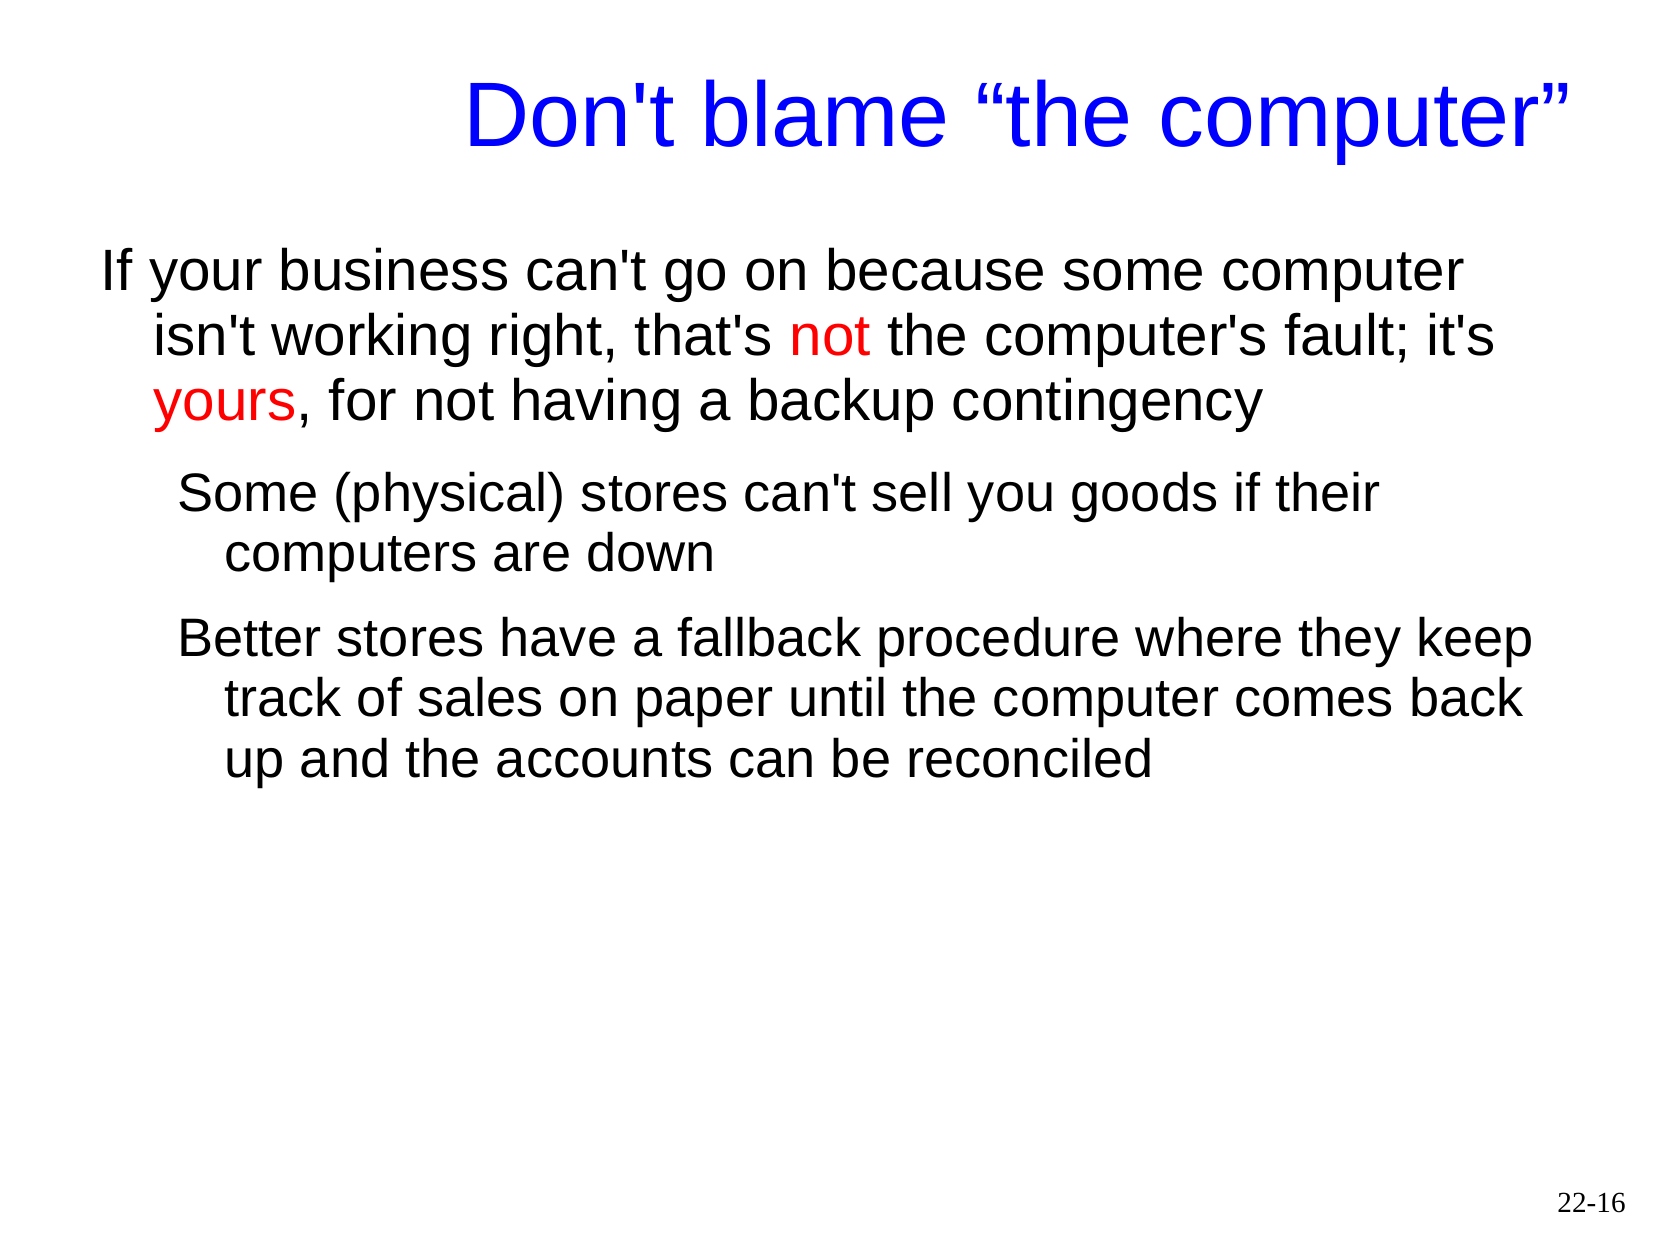

# Don't blame “the computer”
If your business can't go on because some computer isn't working right, that's not the computer's fault; it's yours, for not having a backup contingency
Some (physical) stores can't sell you goods if their computers are down
Better stores have a fallback procedure where they keep track of sales on paper until the computer comes back up and the accounts can be reconciled